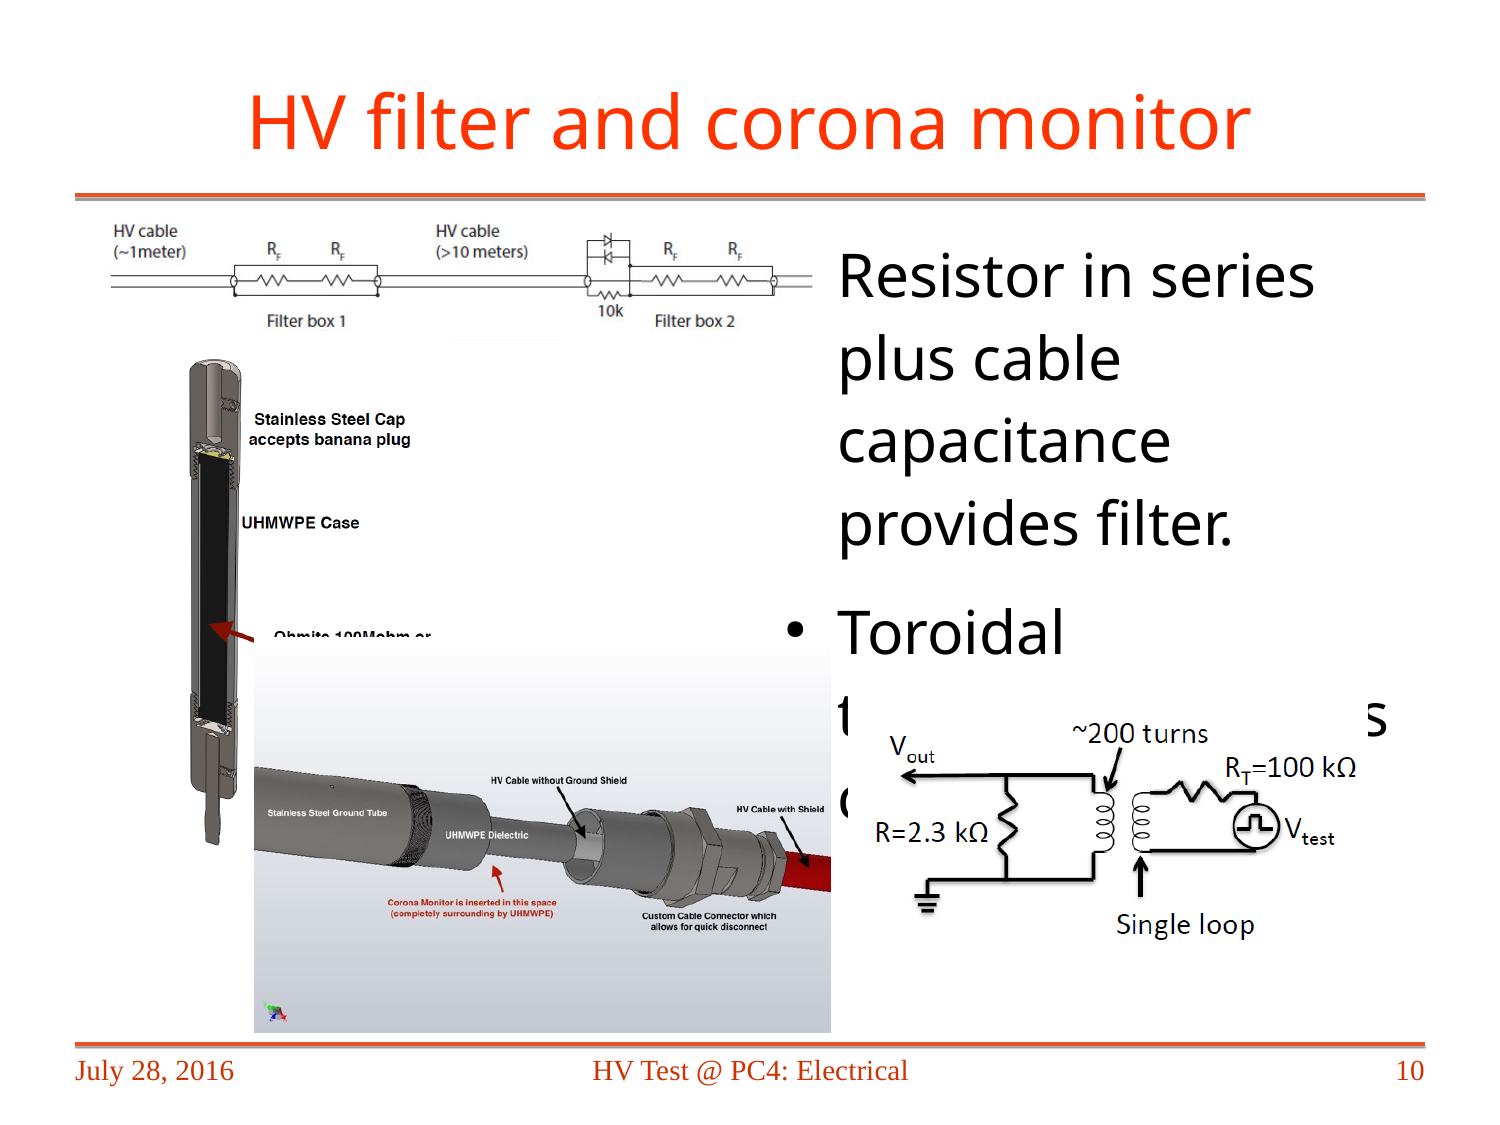

# HV filter and corona monitor
Resistor in series plus cable capacitance provides filter.
Toroidal transformer senses current spikes
July 28, 2016
HV Test @ PC4: Electrical
10